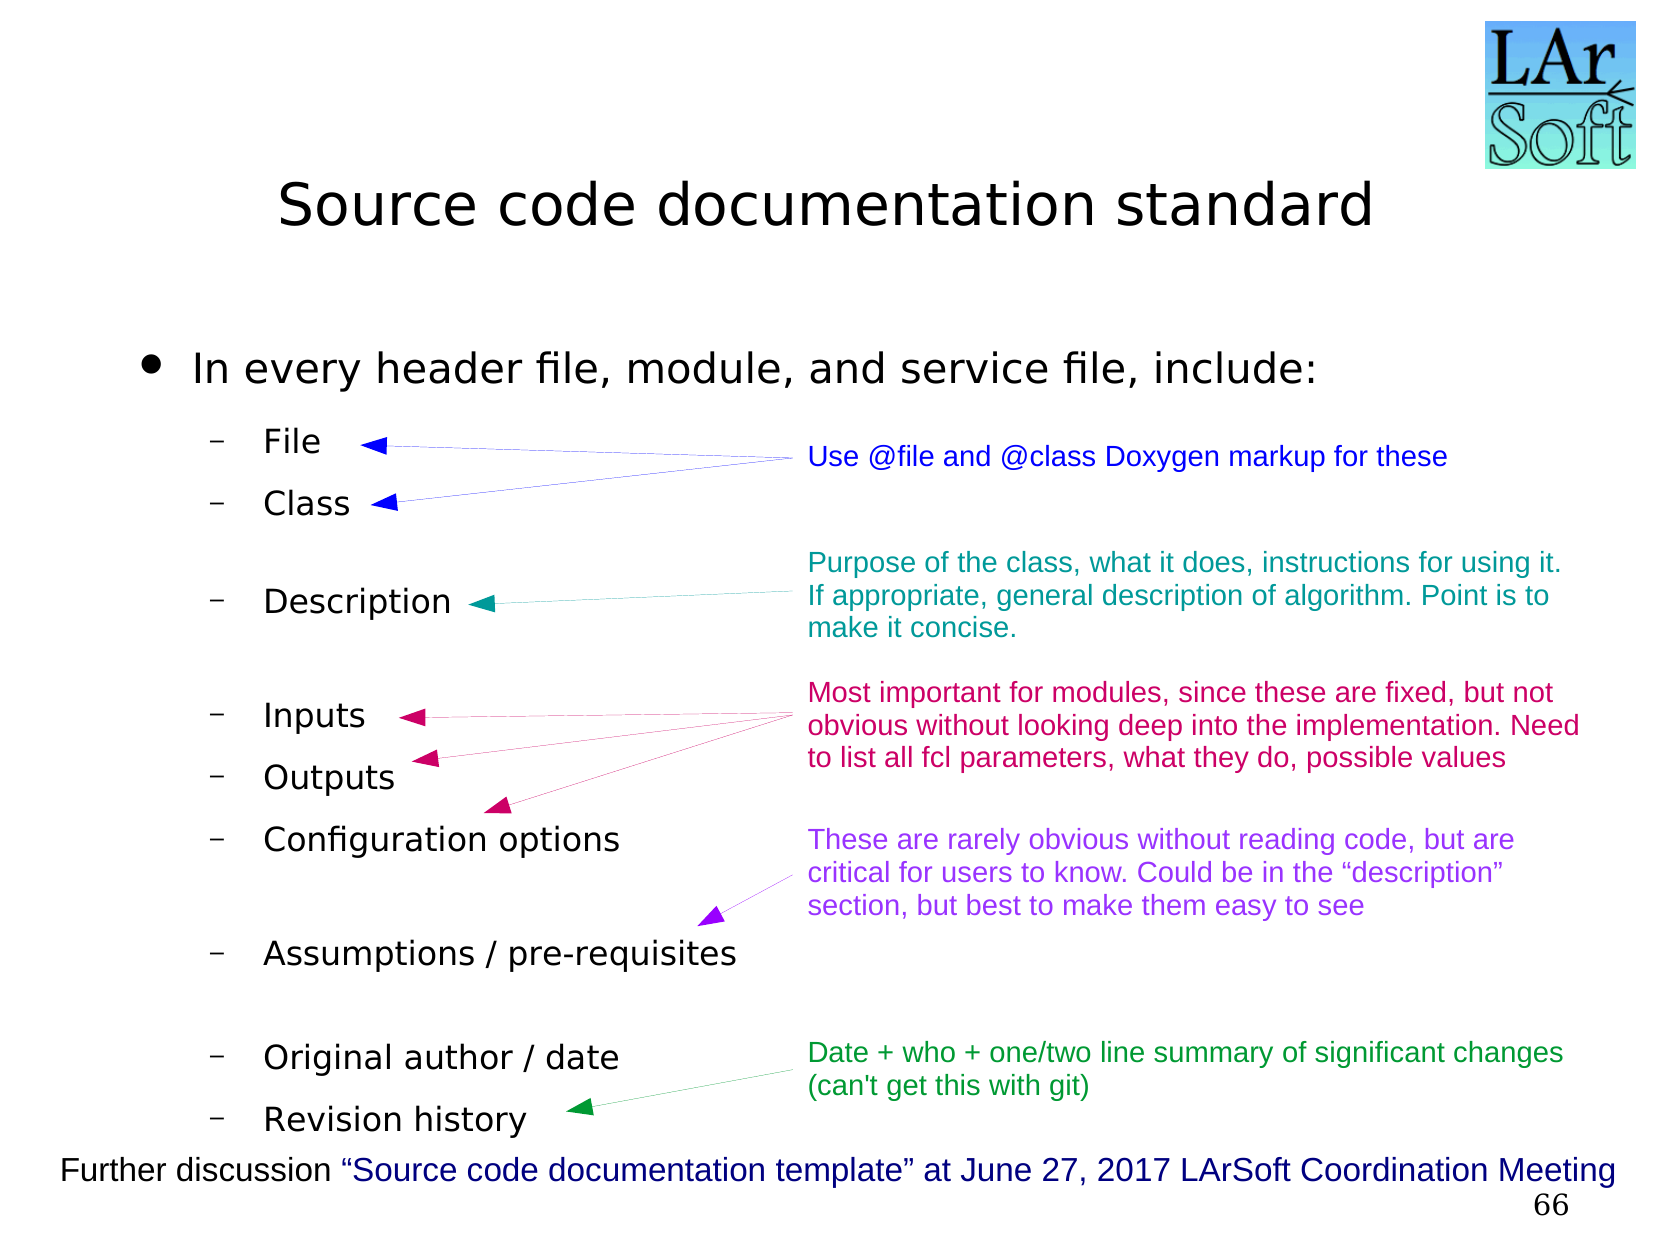

# Source code documentation standard
In every header file, module, and service file, include:
File
Class
Description
Inputs
Outputs
Configuration options
Assumptions / pre-requisites
Original author / date
Revision history
Use @file and @class Doxygen markup for these
Purpose of the class, what it does, instructions for using it.
If appropriate, general description of algorithm. Point is to
make it concise.
Most important for modules, since these are fixed, but not
obvious without looking deep into the implementation. Need
to list all fcl parameters, what they do, possible values
These are rarely obvious without reading code, but are
critical for users to know. Could be in the “description”
section, but best to make them easy to see
Date + who + one/two line summary of significant changes
(can't get this with git)
Further discussion “Source code documentation template” at June 27, 2017 LArSoft Coordination Meeting
66